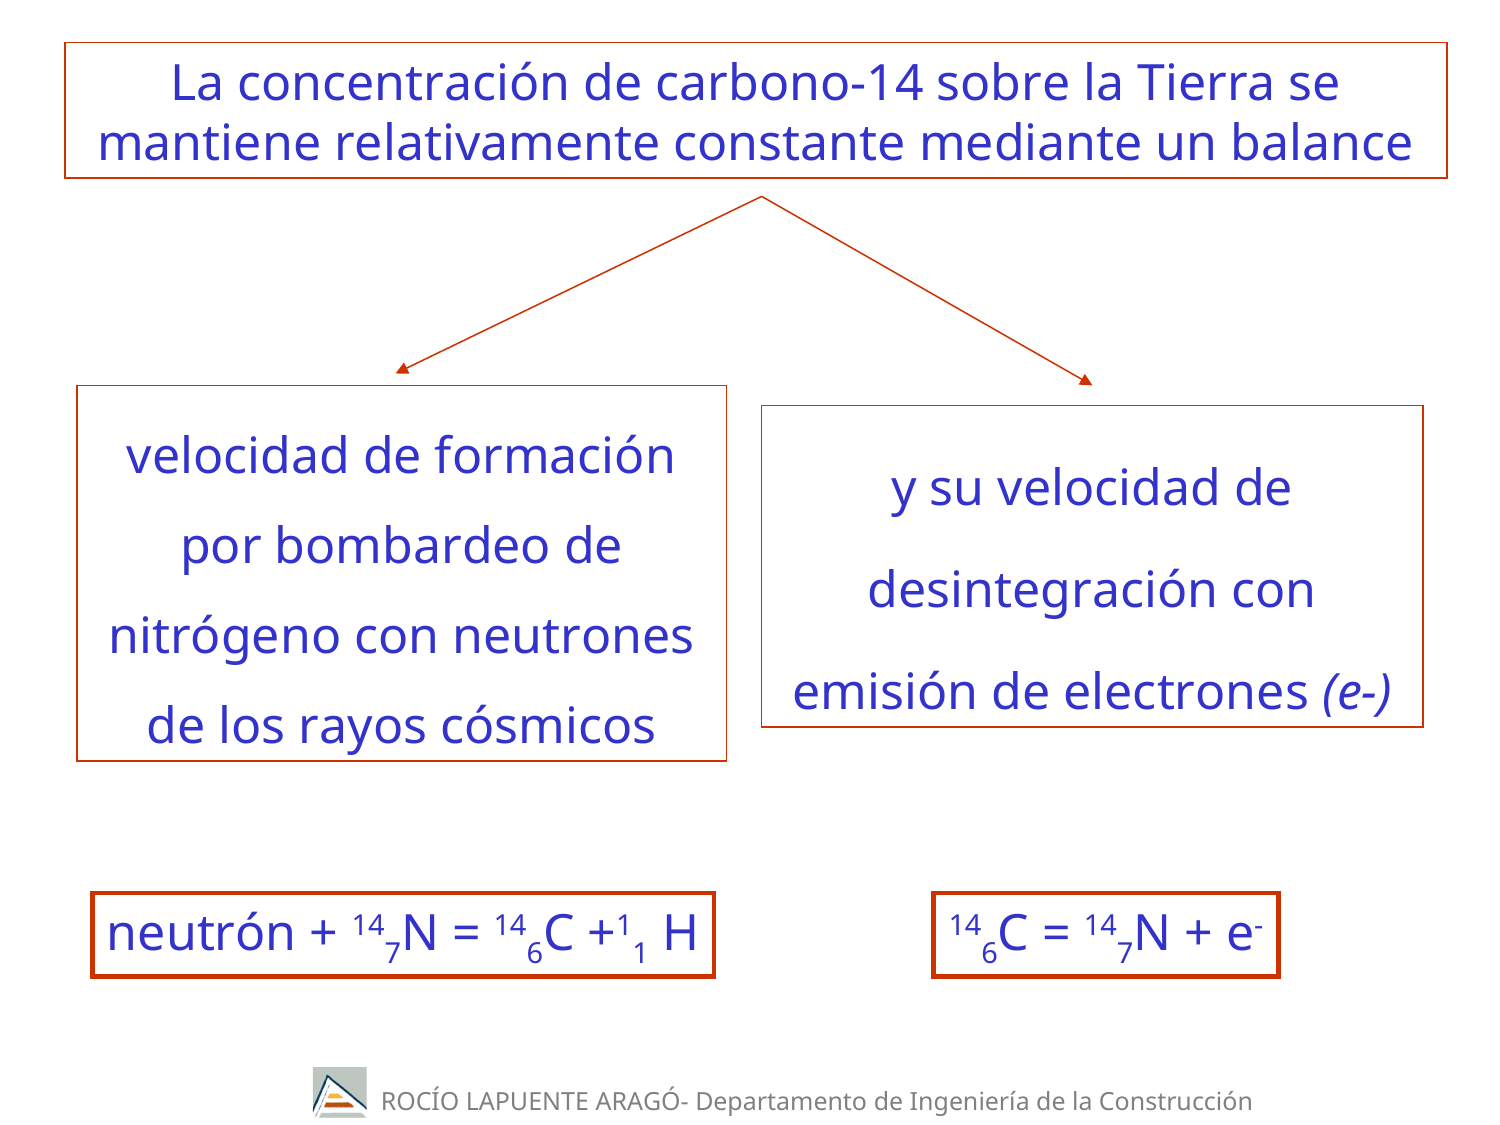

La concentración de carbono-14 sobre la Tierra se mantiene relativamente constante mediante un balance
velocidad de formación por bombardeo de nitrógeno con neutrones de los rayos cósmicos
y su velocidad de desintegración con emisión de electrones (e-)
neutrón + 147N = 146C +11 H
146C = 147N + e-